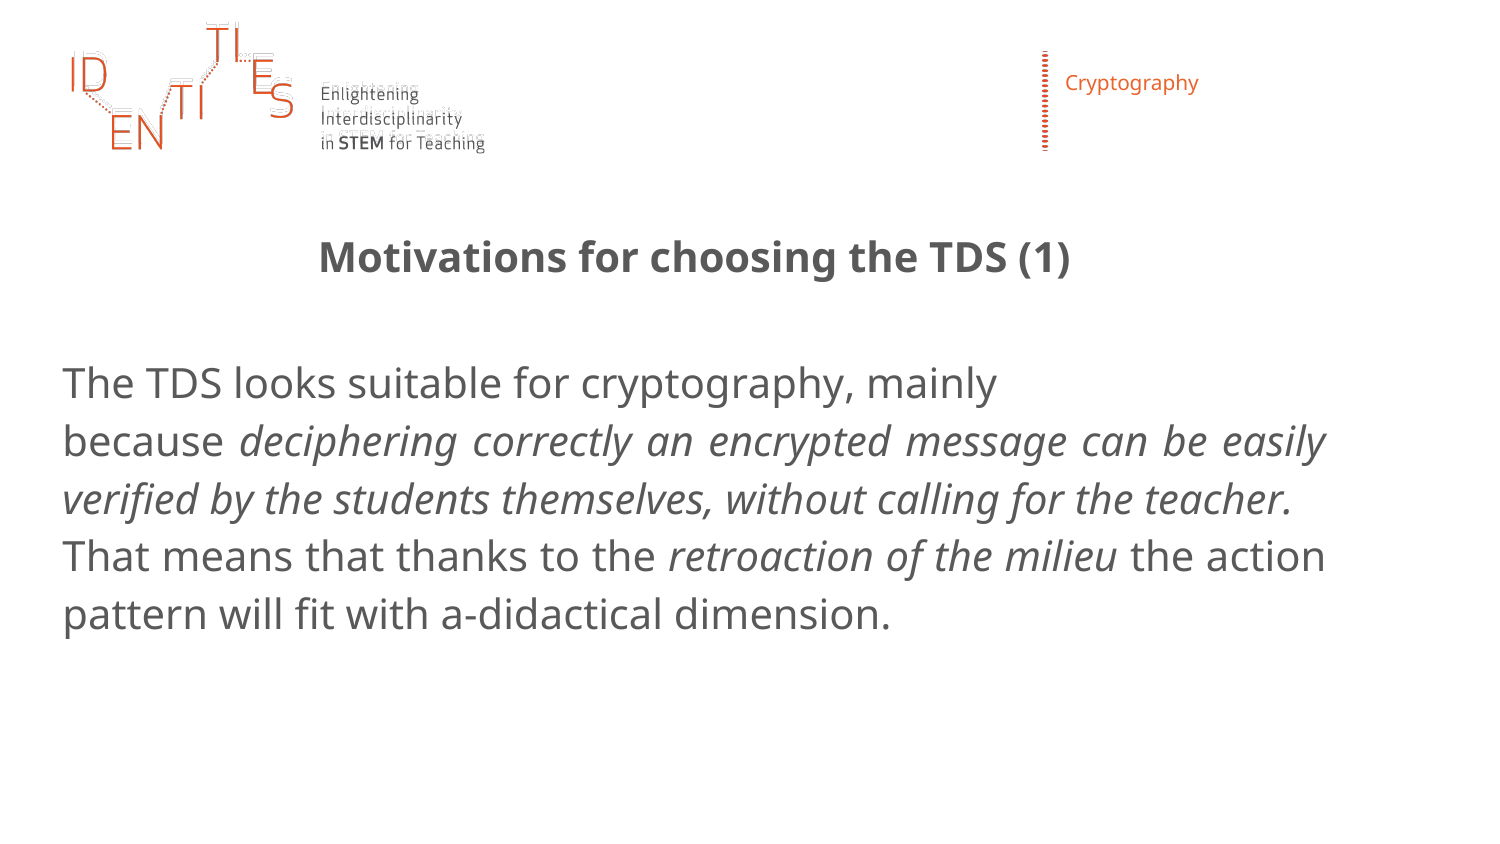

Cryptography
Motivations for choosing the TDS (1)
The TDS looks suitable for cryptography, mainly
because deciphering correctly an encrypted message can be easily verified by the students themselves, without calling for the teacher.
That means that thanks to the retroaction of the milieu the action pattern will fit with a-didactical dimension.